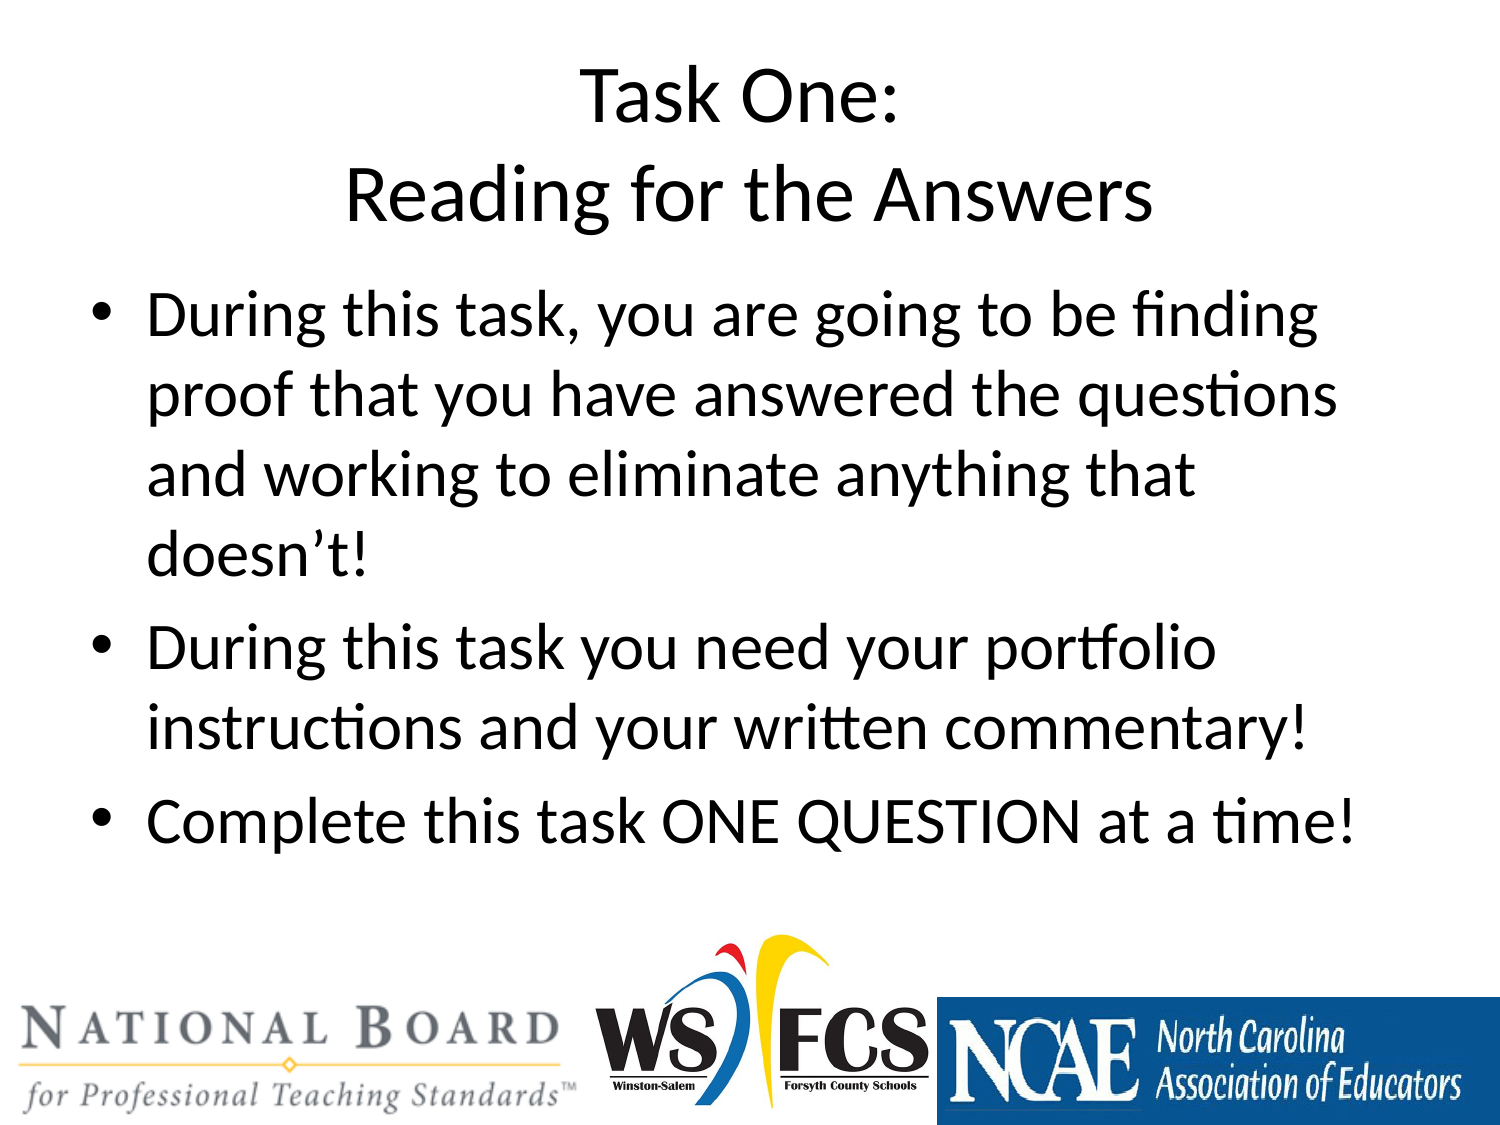

# Task One: Reading for the Answers
During this task, you are going to be finding proof that you have answered the questions and working to eliminate anything that doesn’t!
During this task you need your portfolio instructions and your written commentary!
Complete this task ONE QUESTION at a time!